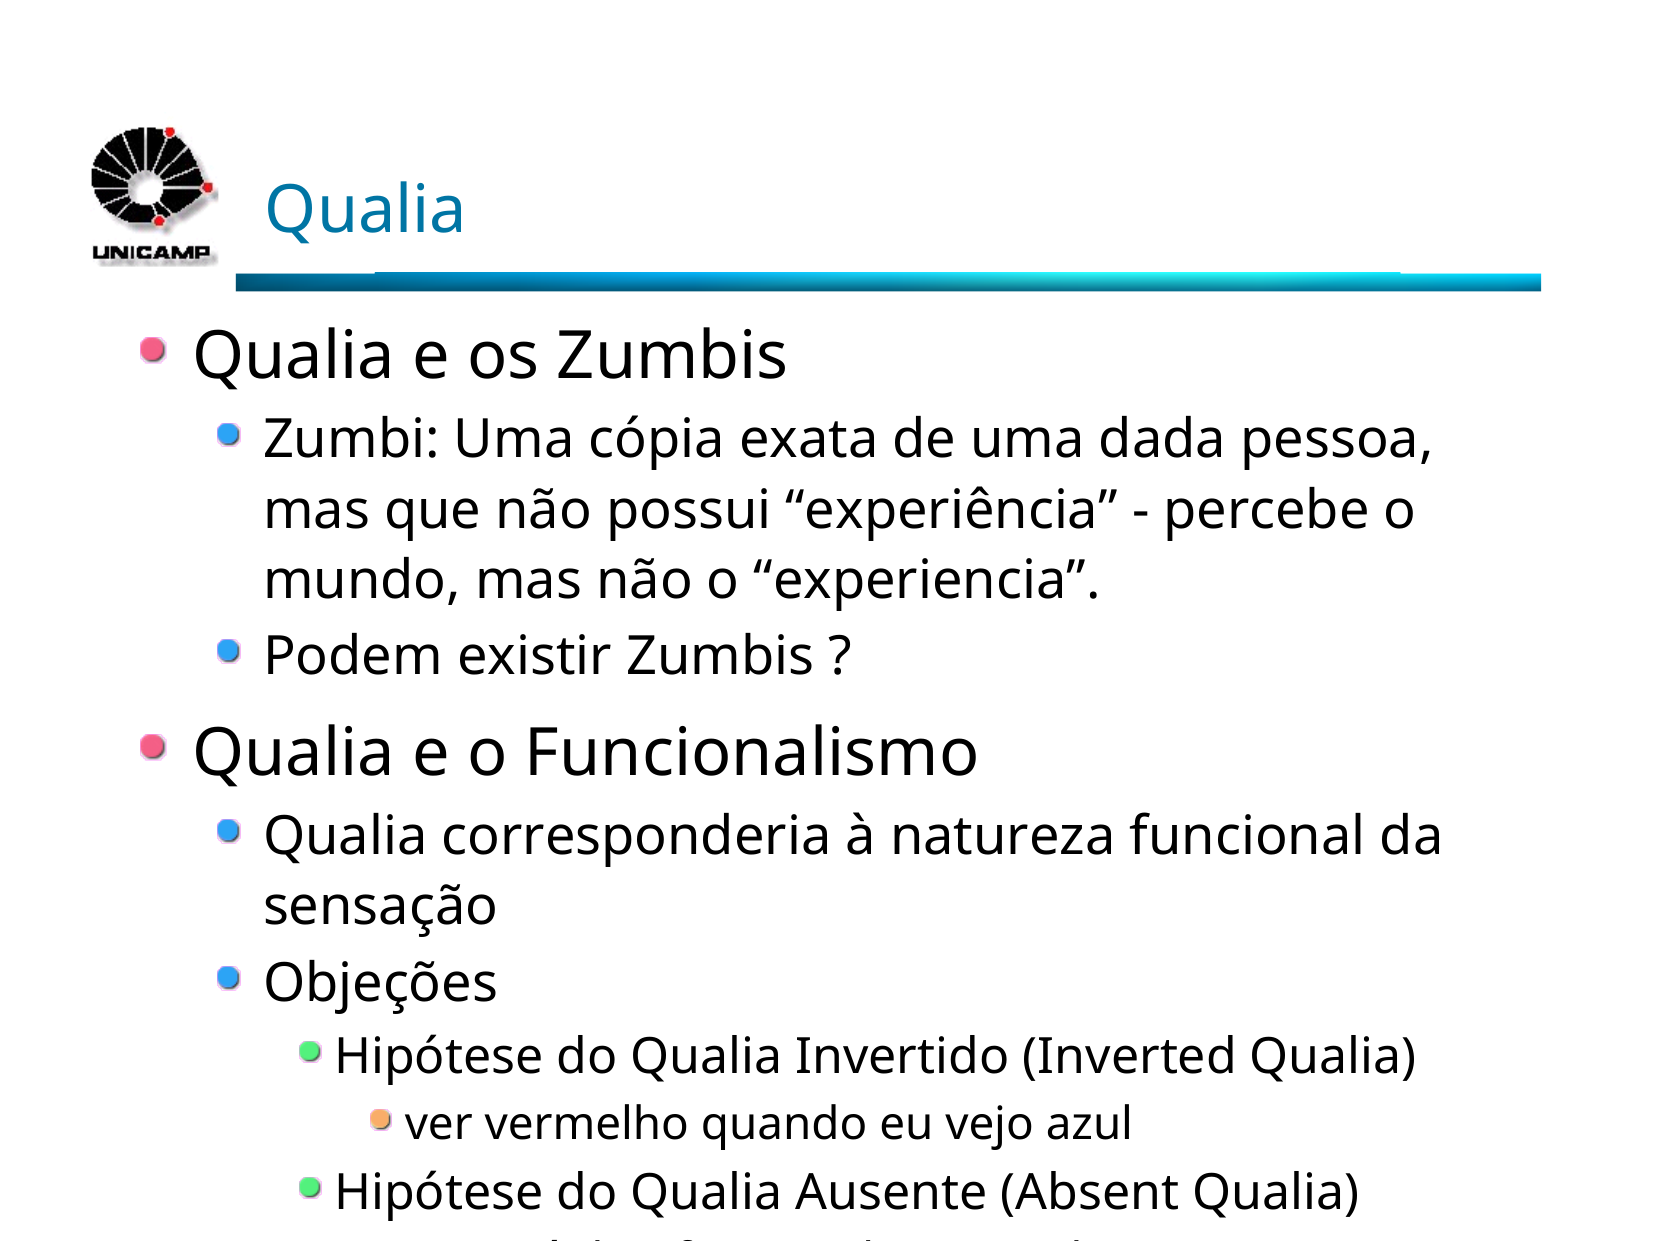

# Qualia
Qualia e os Zumbis
Zumbi: Uma cópia exata de uma dada pessoa, mas que não possui “experiência” - percebe o mundo, mas não o “experiencia”.
Podem existir Zumbis ?
Qualia e o Funcionalismo
Qualia corresponderia à natureza funcional da sensação
Objeções
Hipótese do Qualia Invertido (Inverted Qualia)
ver vermelho quando eu vejo azul
Hipótese do Qualia Ausente (Absent Qualia)
Uma réplica funcional sem qualia ?